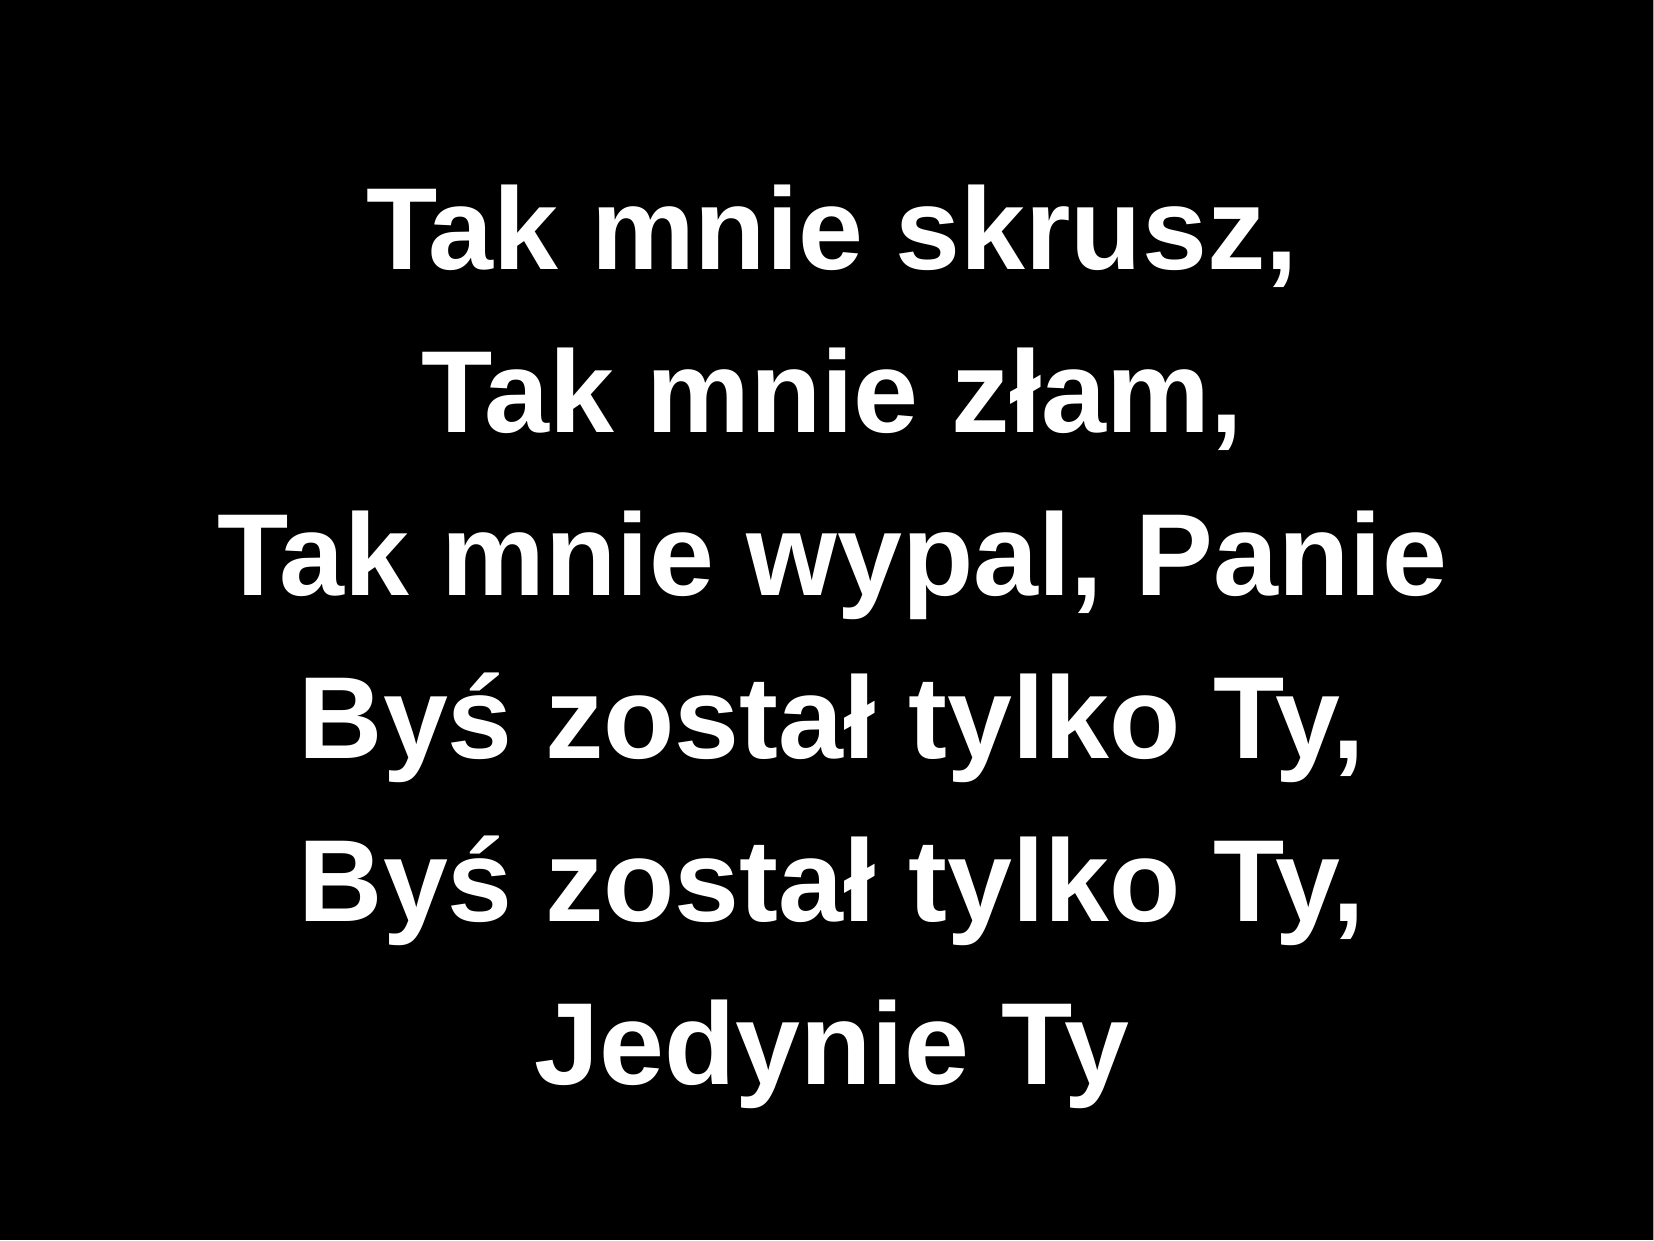

# Tak mnie skrusz,
Tak mnie złam,
Tak mnie wypal, Panie
Byś został tylko Ty,
Byś został tylko Ty,
Jedynie Ty